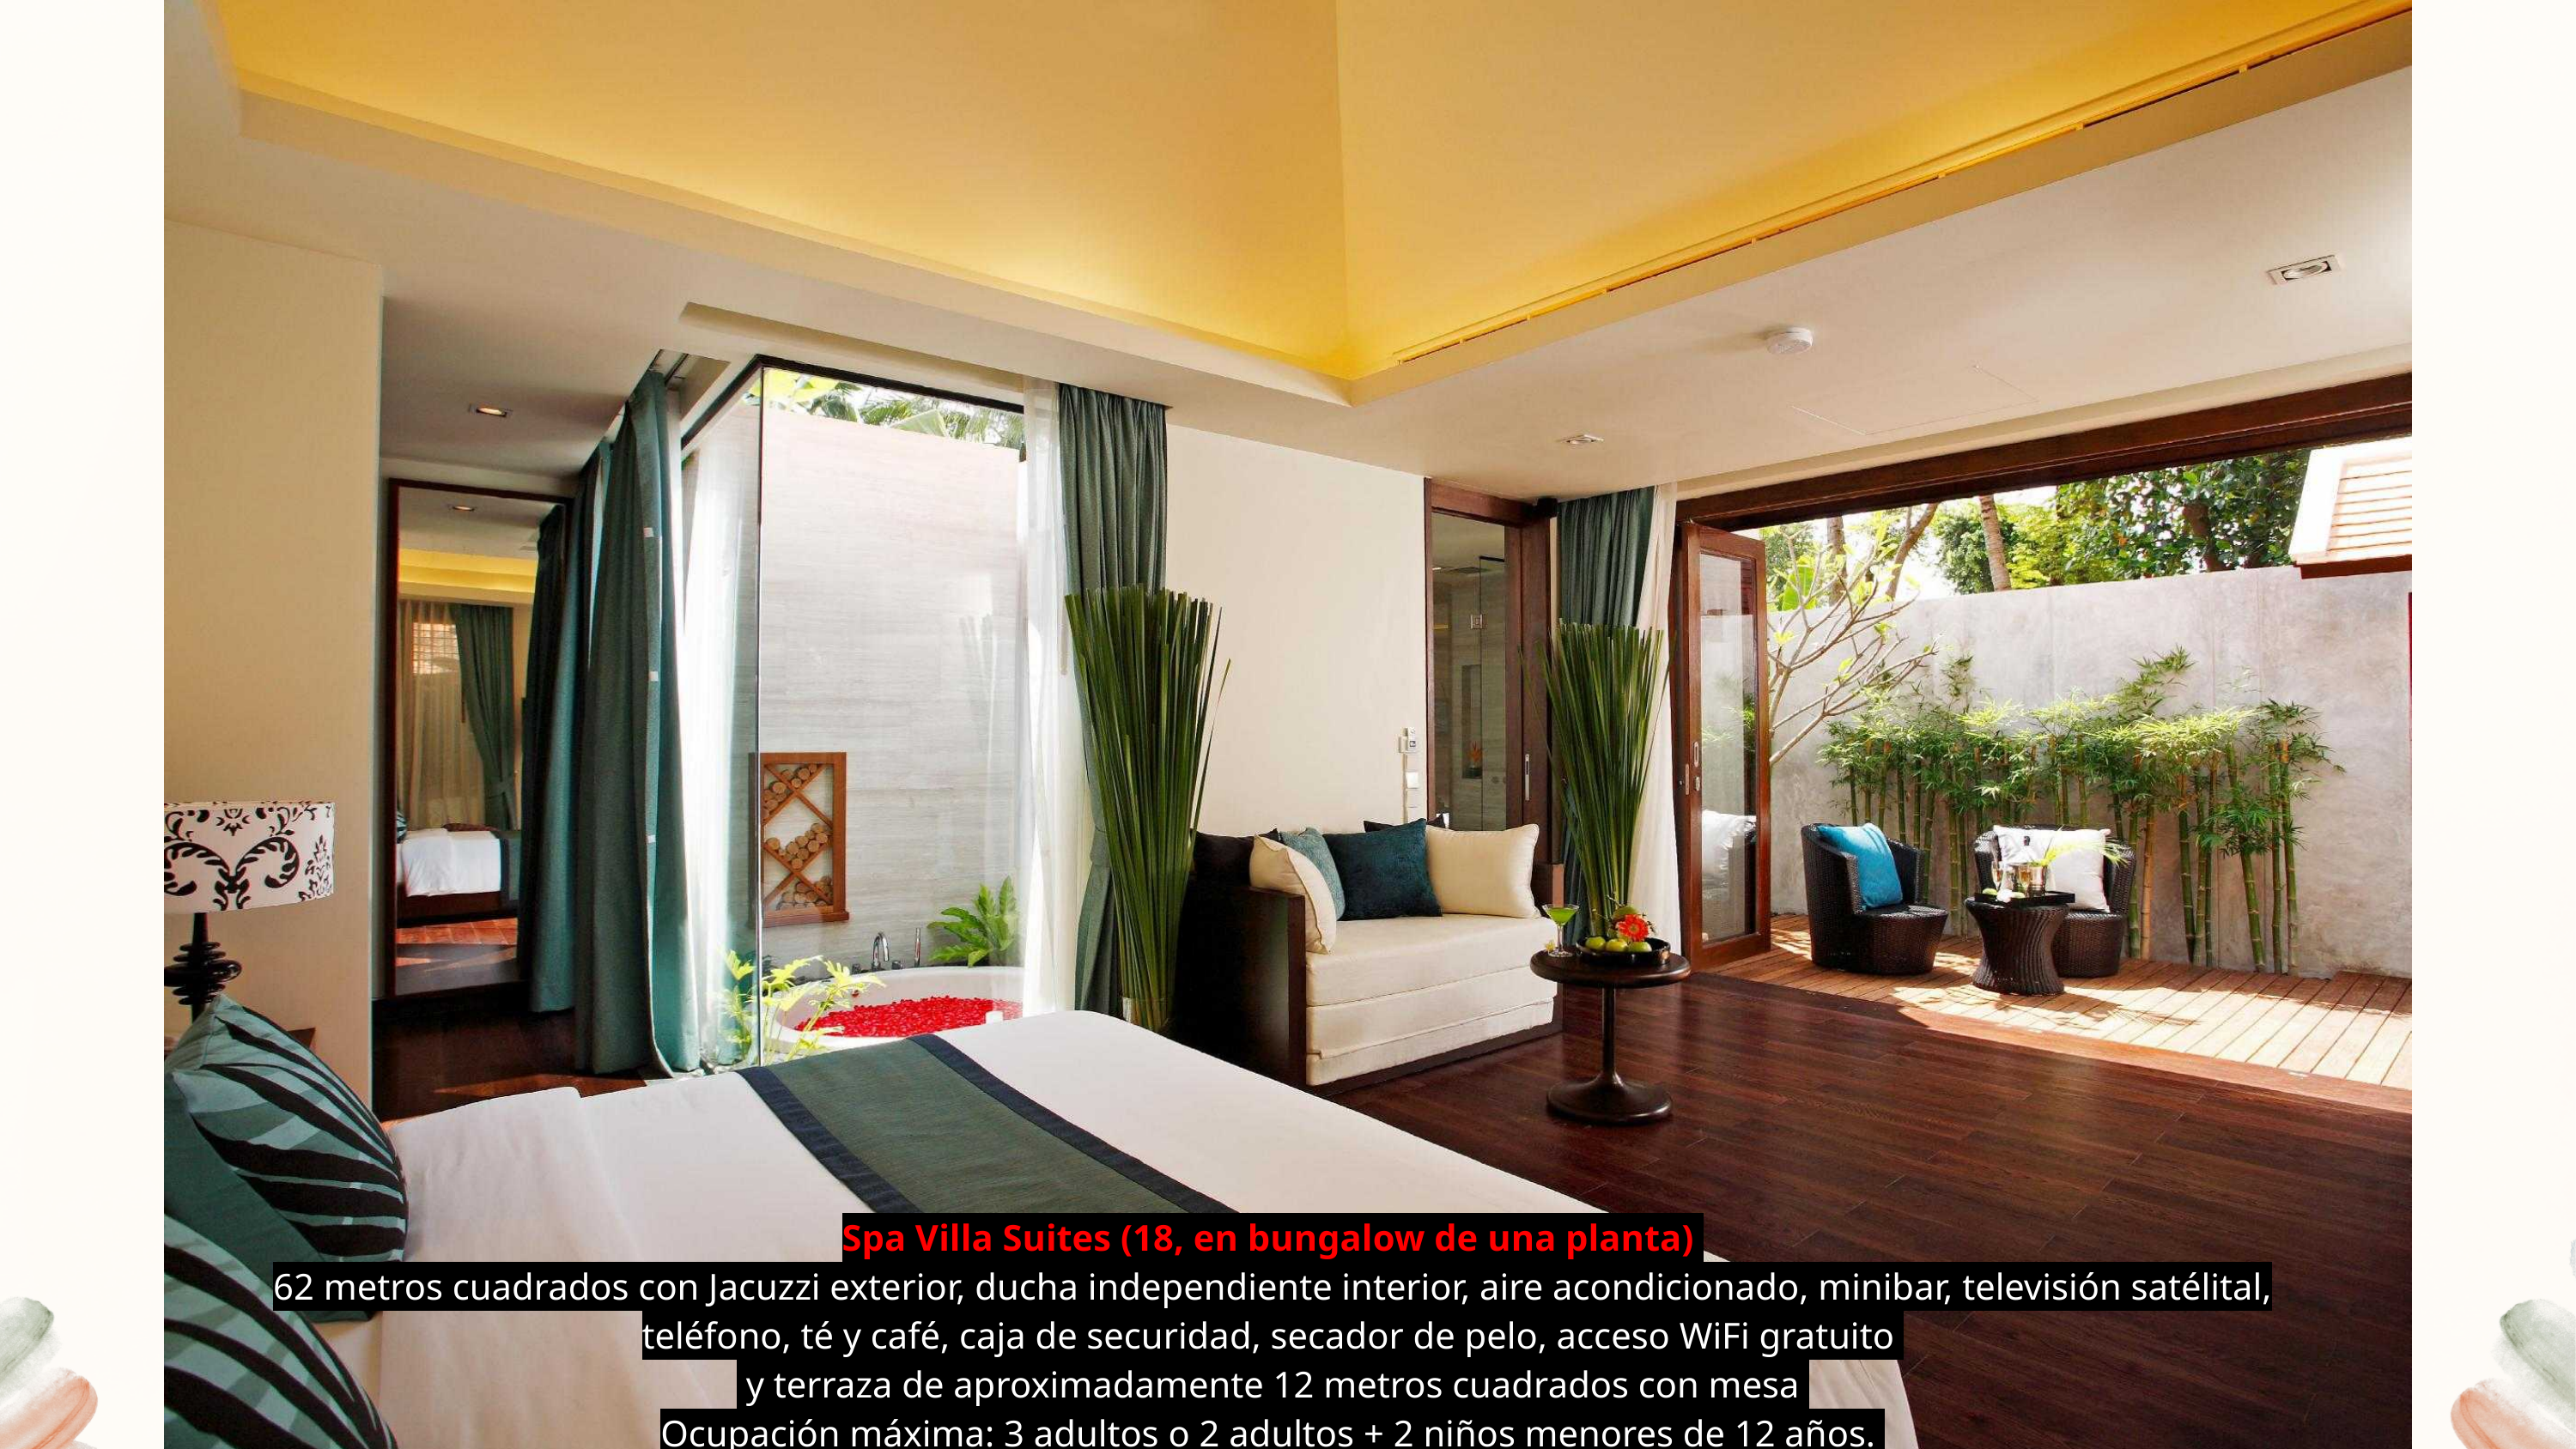

Spa Villa Suites (18, en bungalow de una planta)
62 metros cuadrados con Jacuzzi exterior, ducha independiente interior, aire acondicionado, minibar, televisión satélital, teléfono, té y café, caja de securidad, secador de pelo, acceso WiFi gratuito
 y terraza de aproximadamente 12 metros cuadrados con mesa
Ocupación máxima: 3 adultos o 2 adultos + 2 niños menores de 12 años.
Cama: 1 cama doble con sofá cama doble (los dos niños tendrán que compartir sofá cama).
Vista: jardines, a poca distancia de la playa